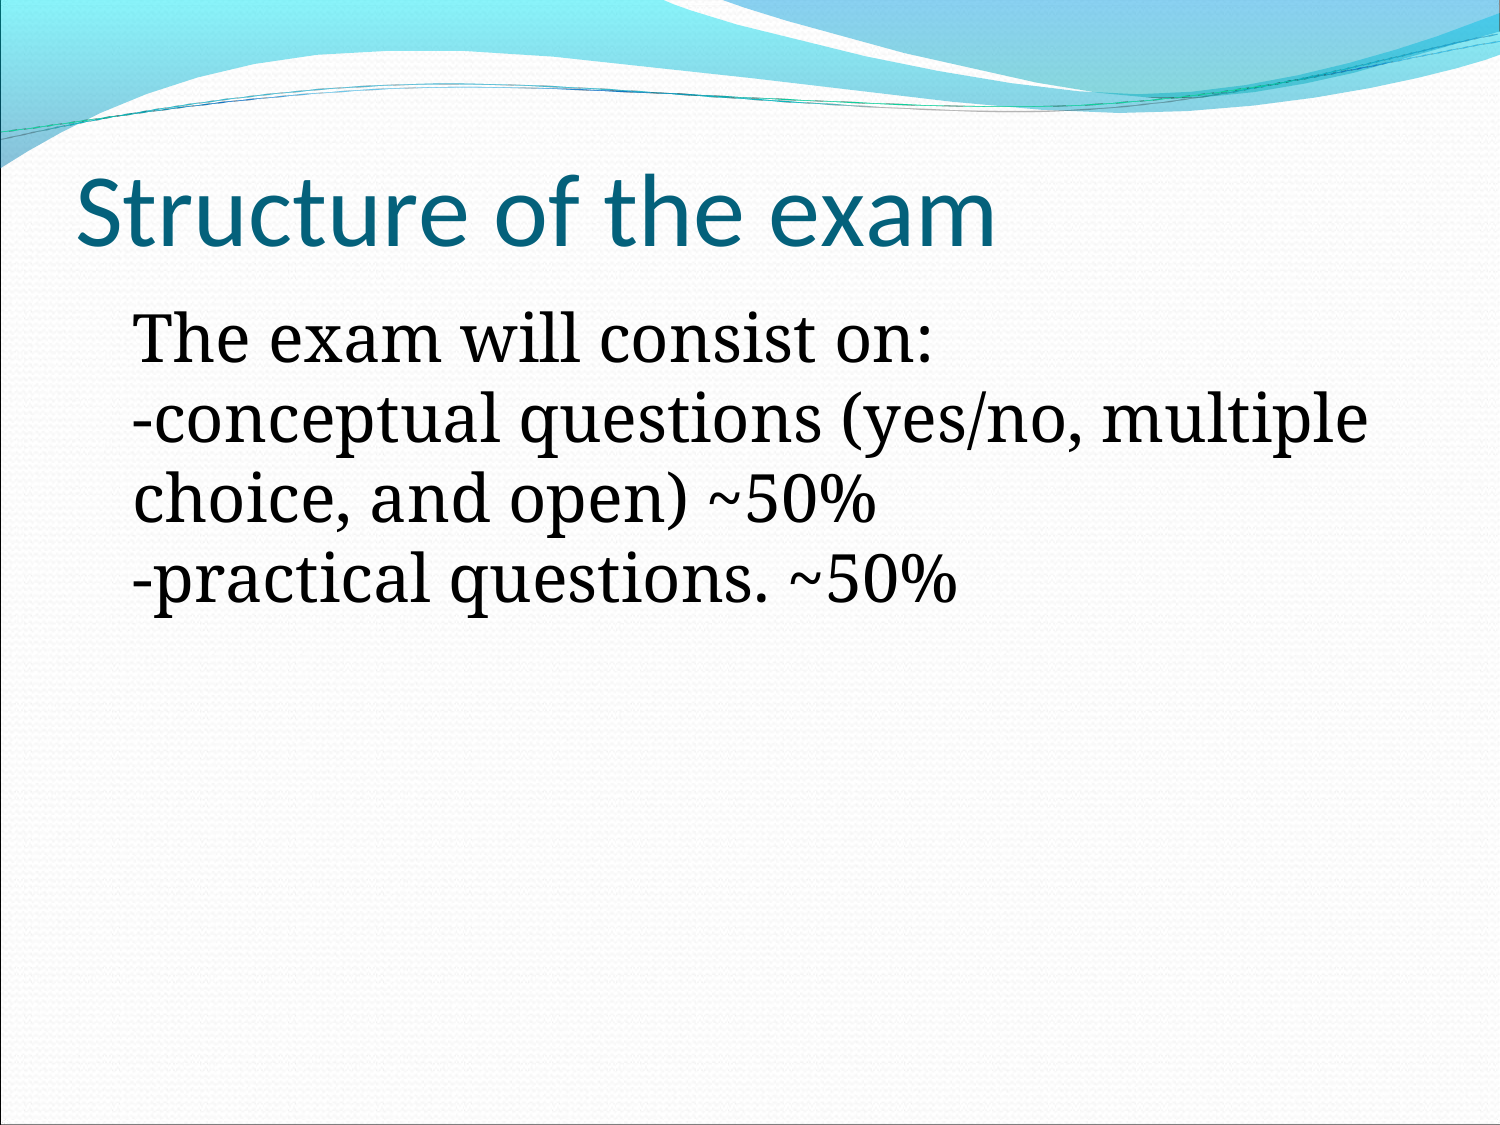

Structure of the exam
The exam will consist on:
-conceptual questions (yes/no, multiple choice, and open) ~50%
-practical questions. ~50%